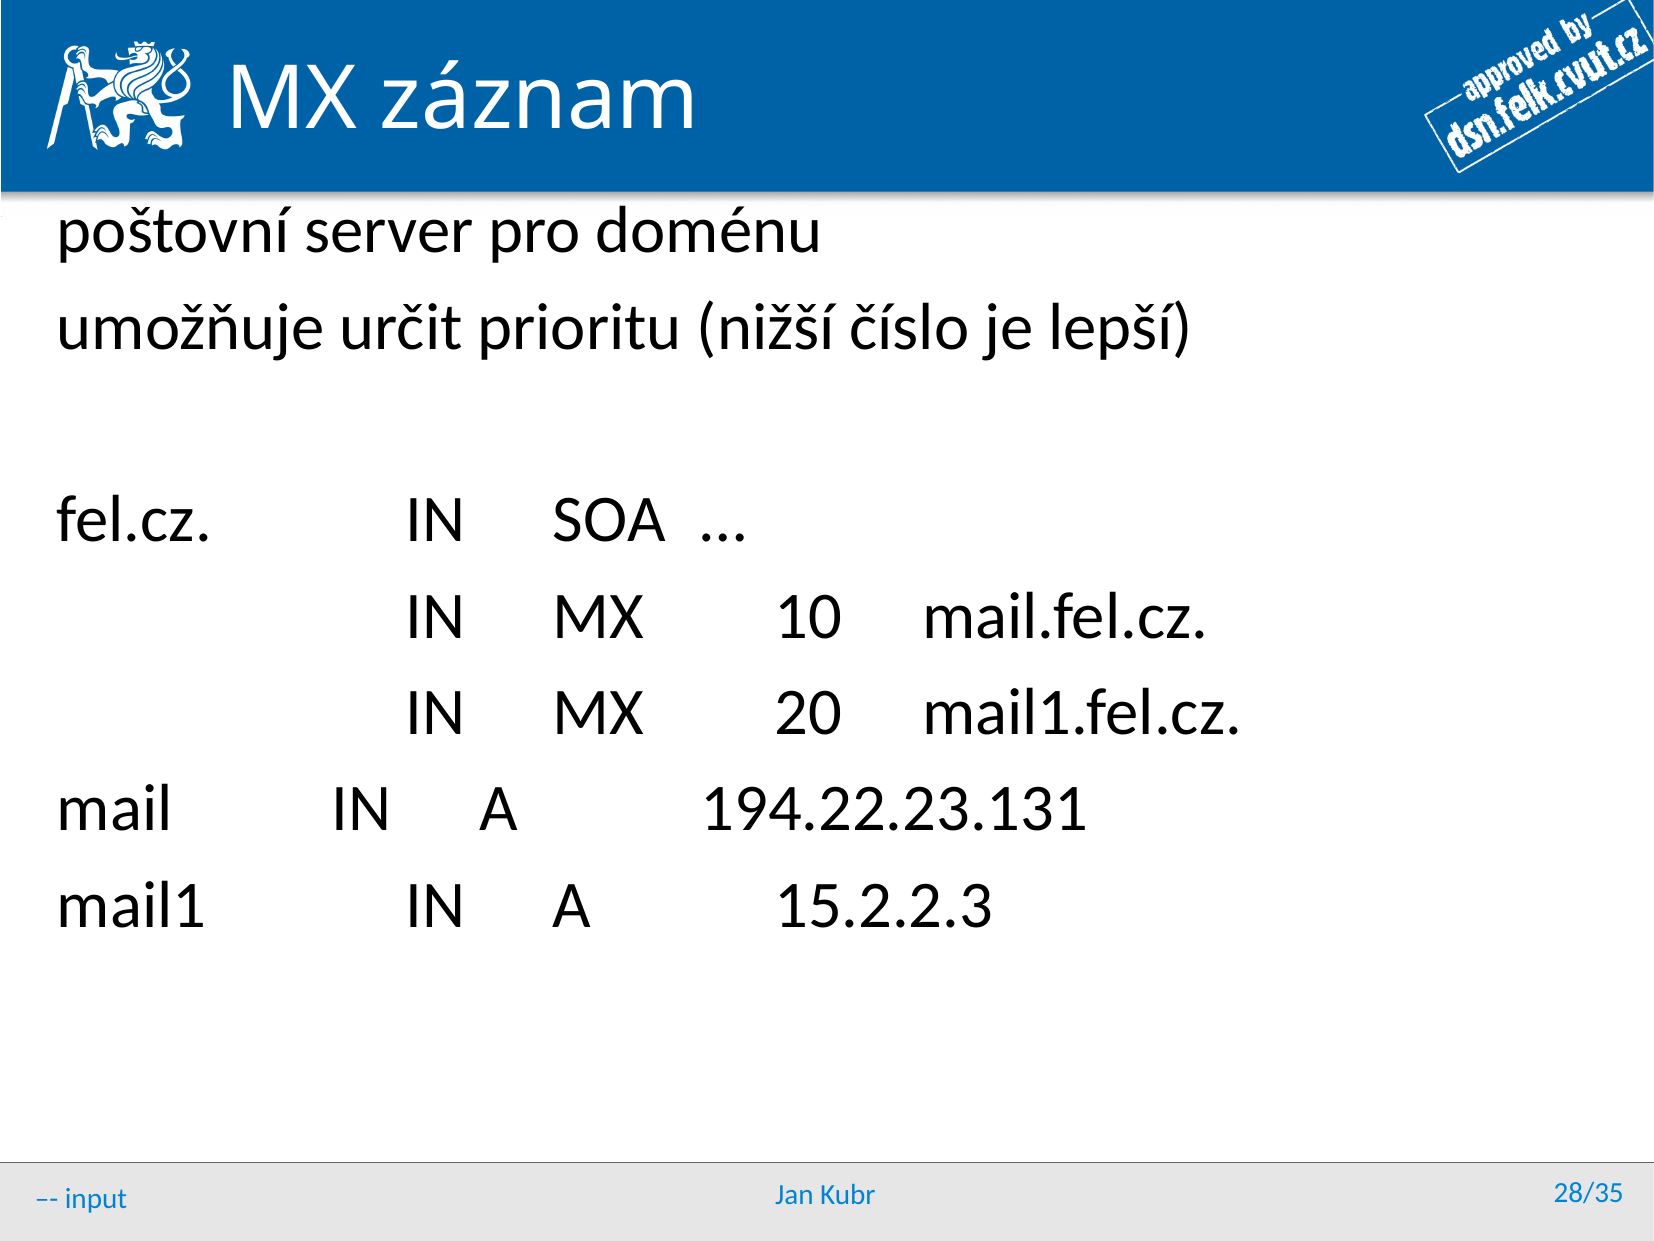

# MX záznam
poštovní server pro doménu
umožňuje určit prioritu (nižší číslo je lepší)
fel.cz.			IN		SOA	…
 				IN		MX		10		mail.fel.cz.
 				IN		MX		20		mail1.fel.cz.
mail			IN		A			194.22.23.131
mail1			IN		A			15.2.2.3
28
Jan Kubr
02/2006